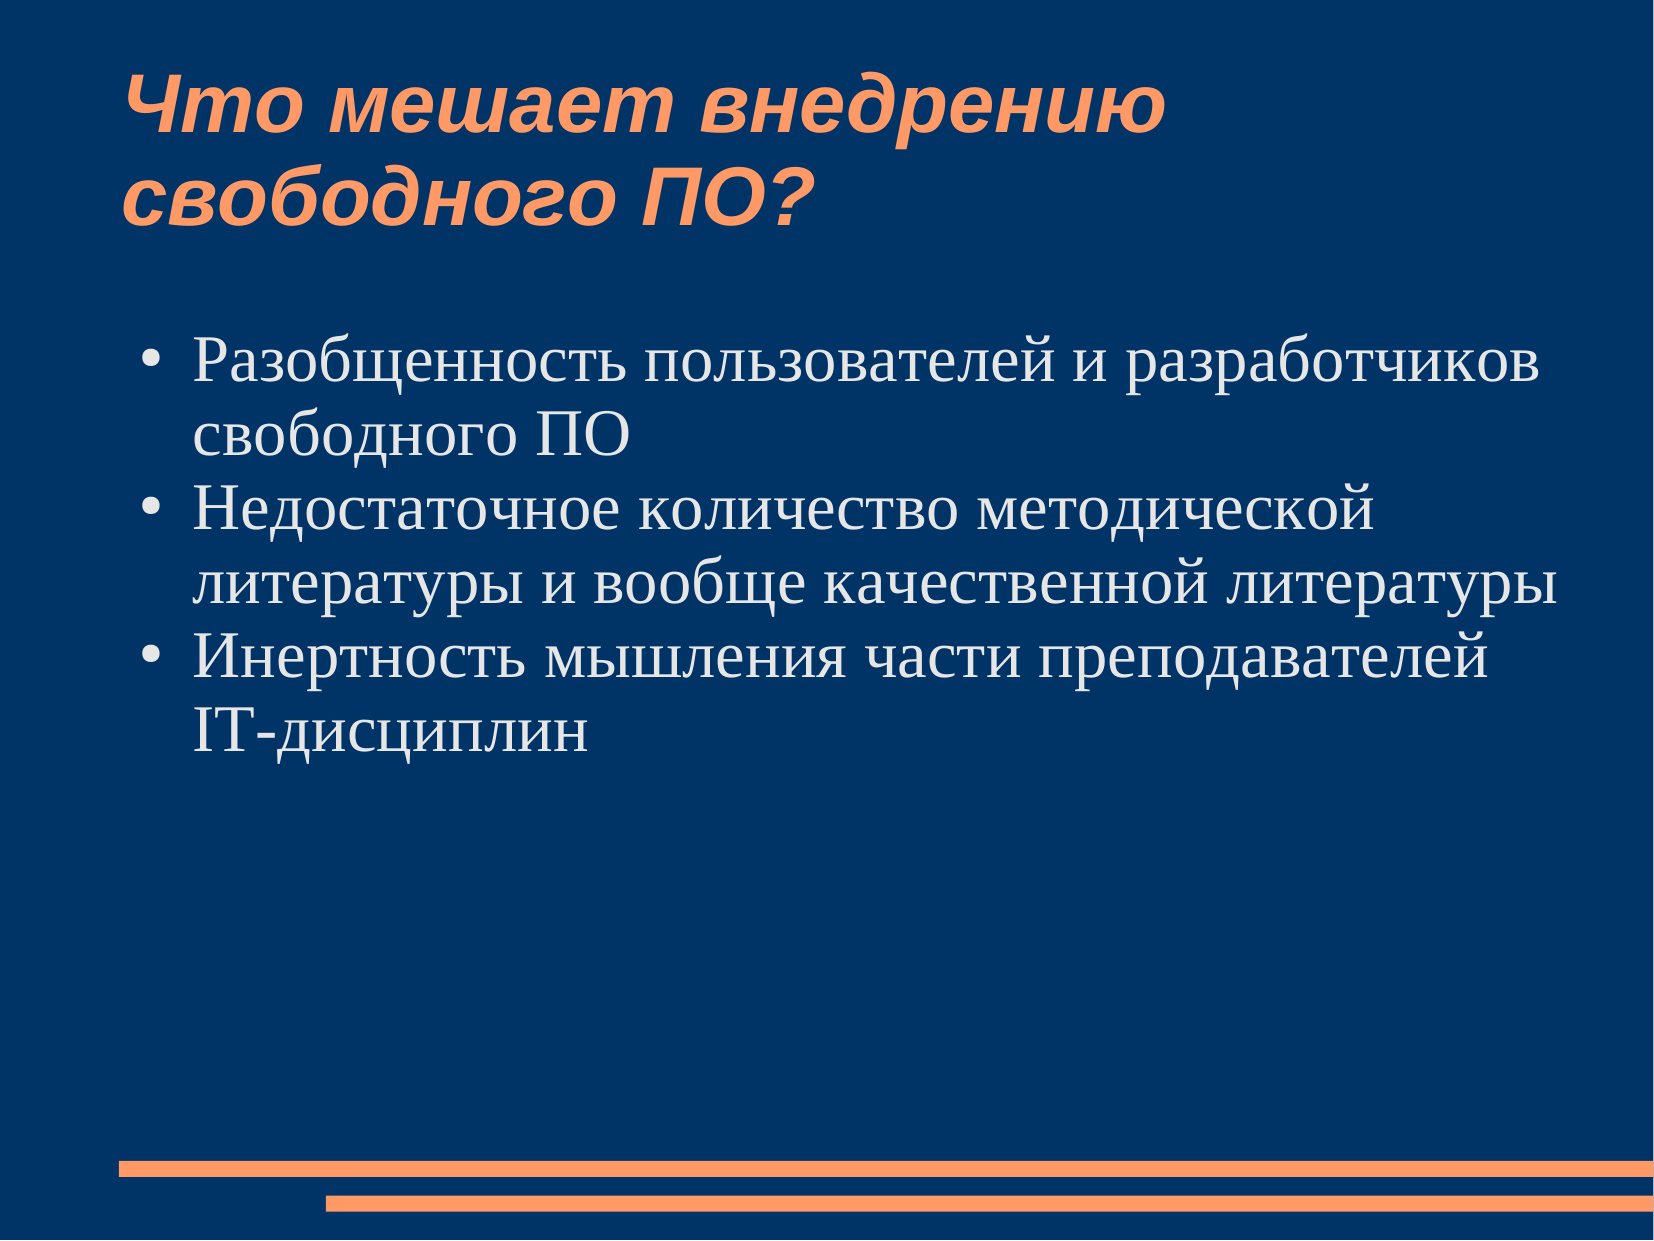

# Что мешает внедрению свободного ПО?
Разобщенность пользователей и разработчиков свободного ПО
Недостаточное количество методической литературы и вообще качественной литературы
Инертность мышления части преподавателей IT-дисциплин